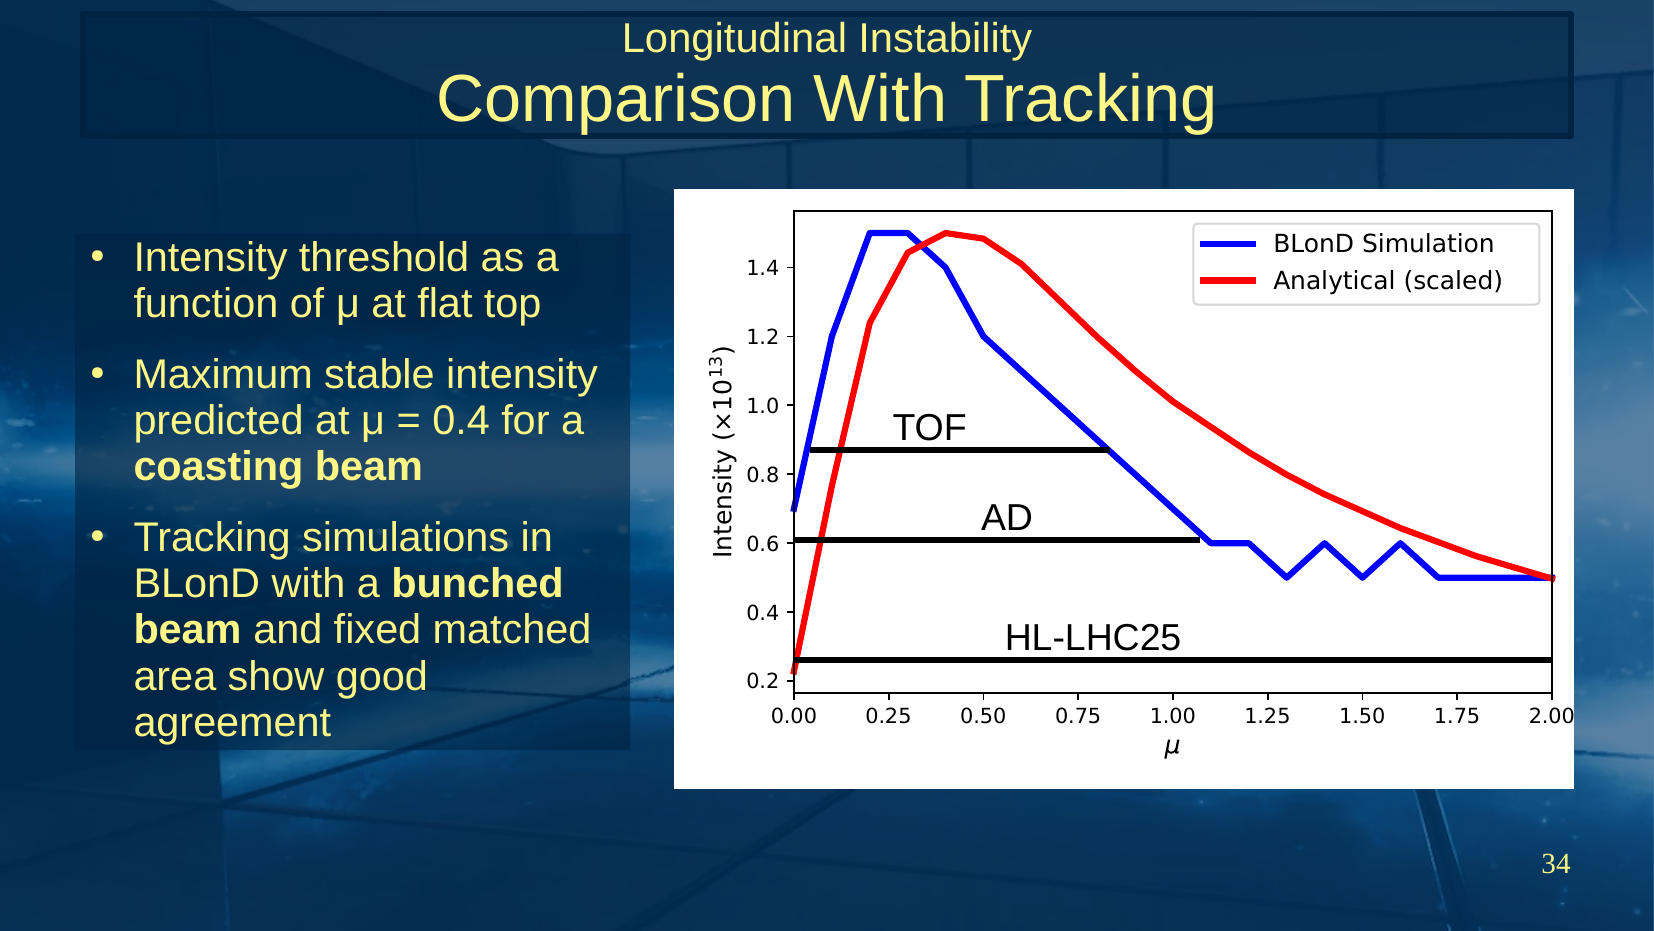

# Longitudinal Instability Comparison With Tracking
BLonD Simulation
Intensity threshold as a function of μ at flat top
Maximum stable intensity predicted at μ = 0.4 for a coasting beam
Tracking simulations in BLonD with a bunched beam and fixed matched area show good agreement
1.4
Analytical (scaled)
1.2
)
13
1.0
TOF
Intensity (×10
0.8
AD
0.6
0.4
HL-LHC25
0.2
0.00
0.25
0.50
0.75
1.00
1.25
1.50
1.75
2.00
34